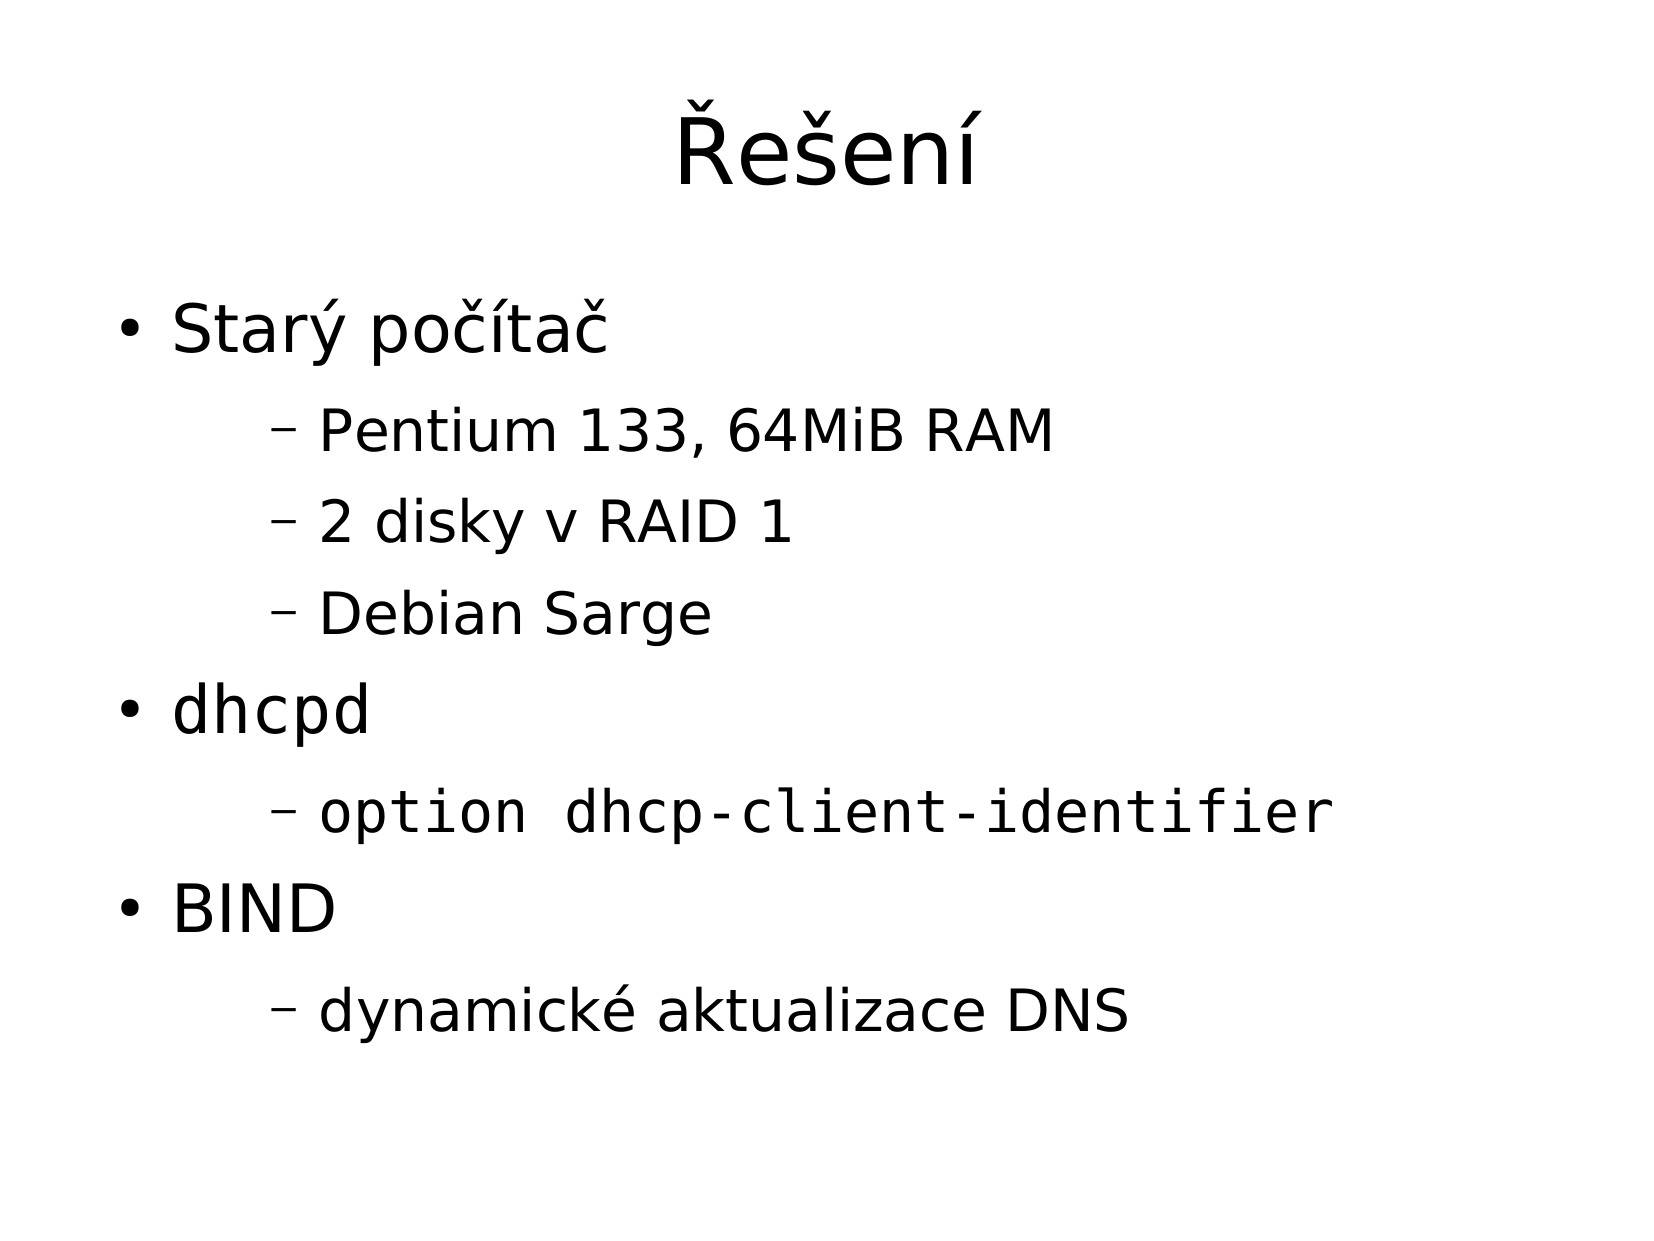

# Řešení
Starý počítač
Pentium 133, 64MiB RAM
2 disky v RAID 1
Debian Sarge
dhcpd
option dhcp-client-identifier
BIND
dynamické aktualizace DNS